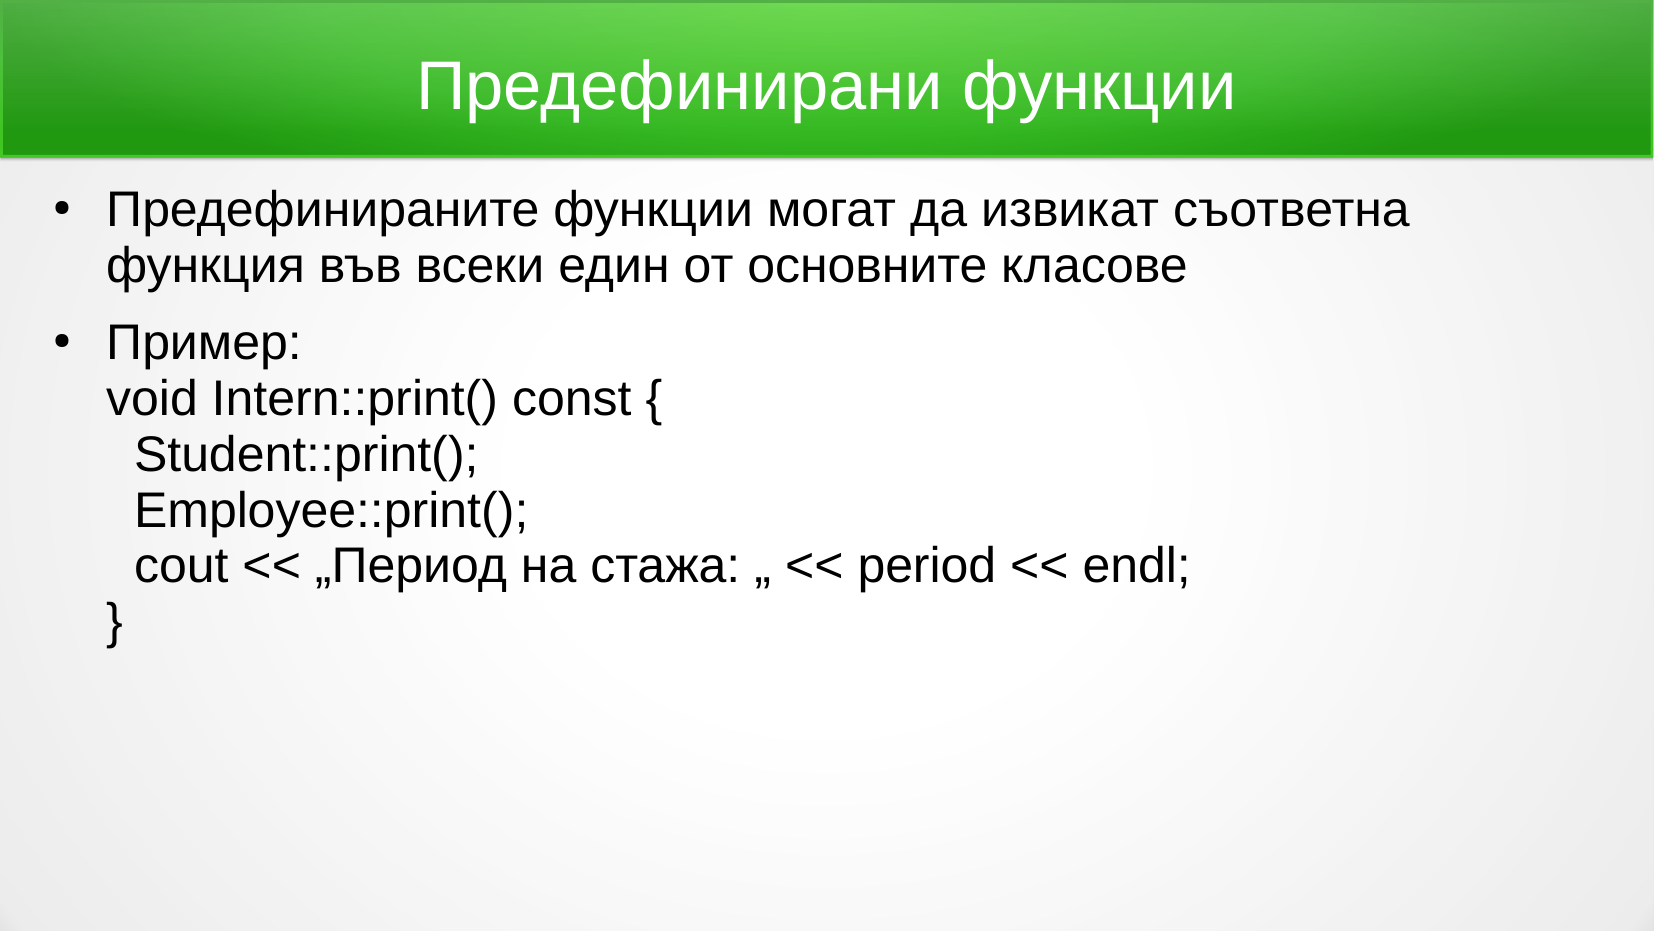

# Предефинирани функции
Предефинираните функции могат да извикат съответна функция във всеки един от основните класове
Пример:
void Intern::print() const {
 Student::print();
 Employee::print();
 cout << „Период на стажа: „ << period << endl;
}